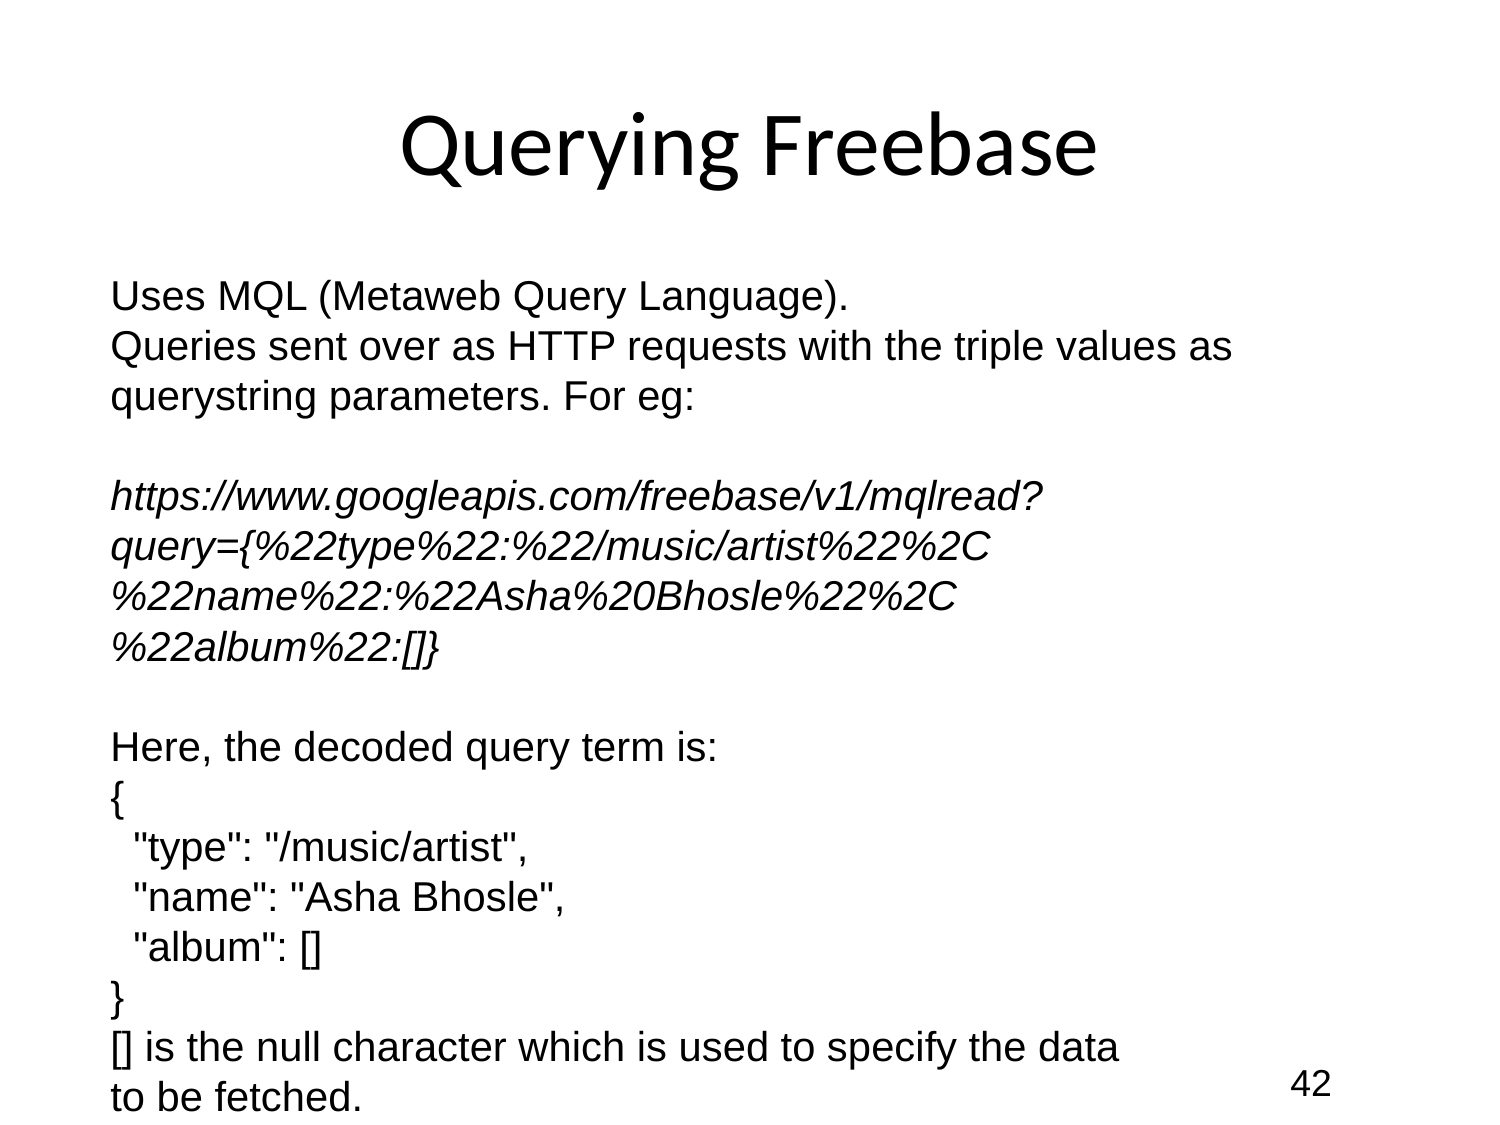

Querying Freebase
Uses MQL (Metaweb Query Language).
Queries sent over as HTTP requests with the triple values as
querystring parameters. For eg:
https://www.googleapis.com/freebase/v1/mqlread?
query={%22type%22:%22/music/artist%22%2C
%22name%22:%22Asha%20Bhosle%22%2C
%22album%22:[]}
Here, the decoded query term is:
{
 "type": "/music/artist",
 "name": "Asha Bhosle",
 "album": []
}
[] is the null character which is used to specify the data
to be fetched.